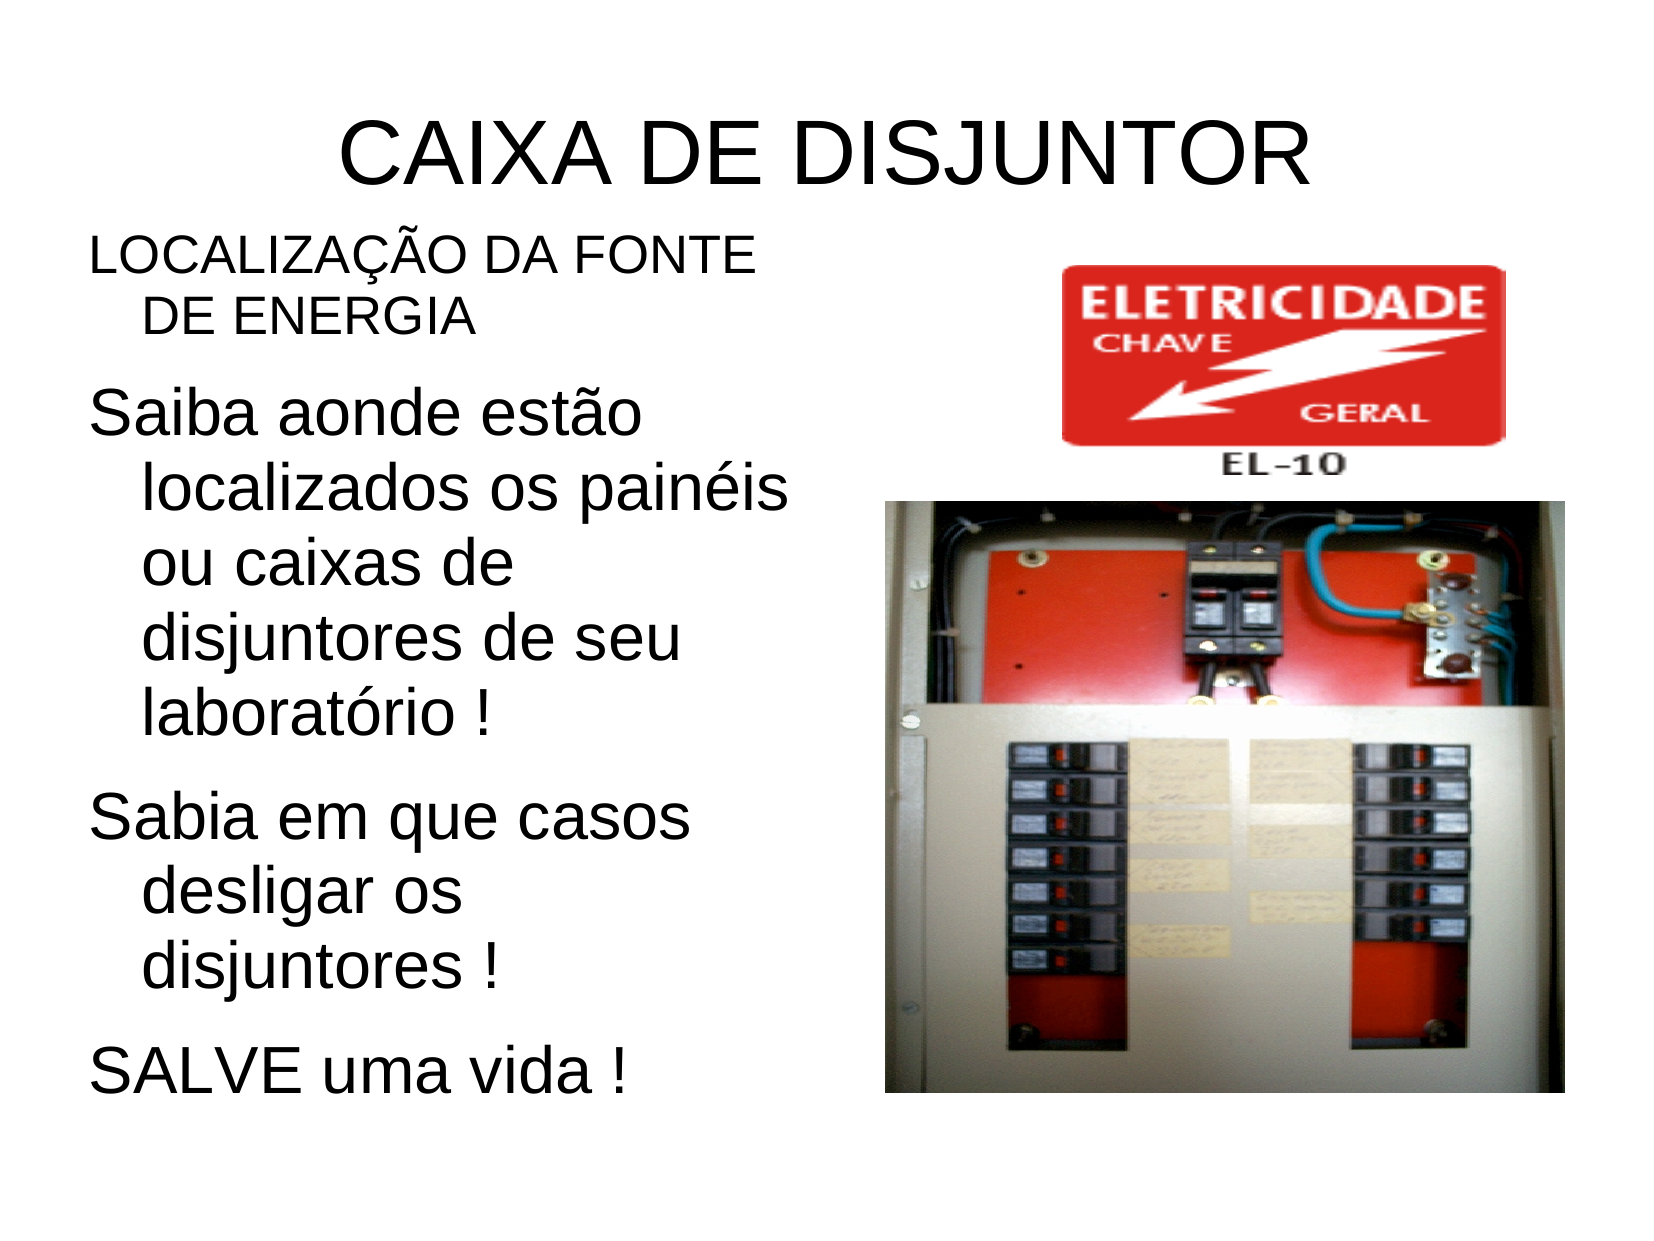

# CAIXA DE DISJUNTOR
LOCALIZAÇÃO DA FONTE DE ENERGIA
Saiba aonde estão localizados os painéis ou caixas de disjuntores de seu laboratório !
Sabia em que casos desligar os disjuntores !
SALVE uma vida !